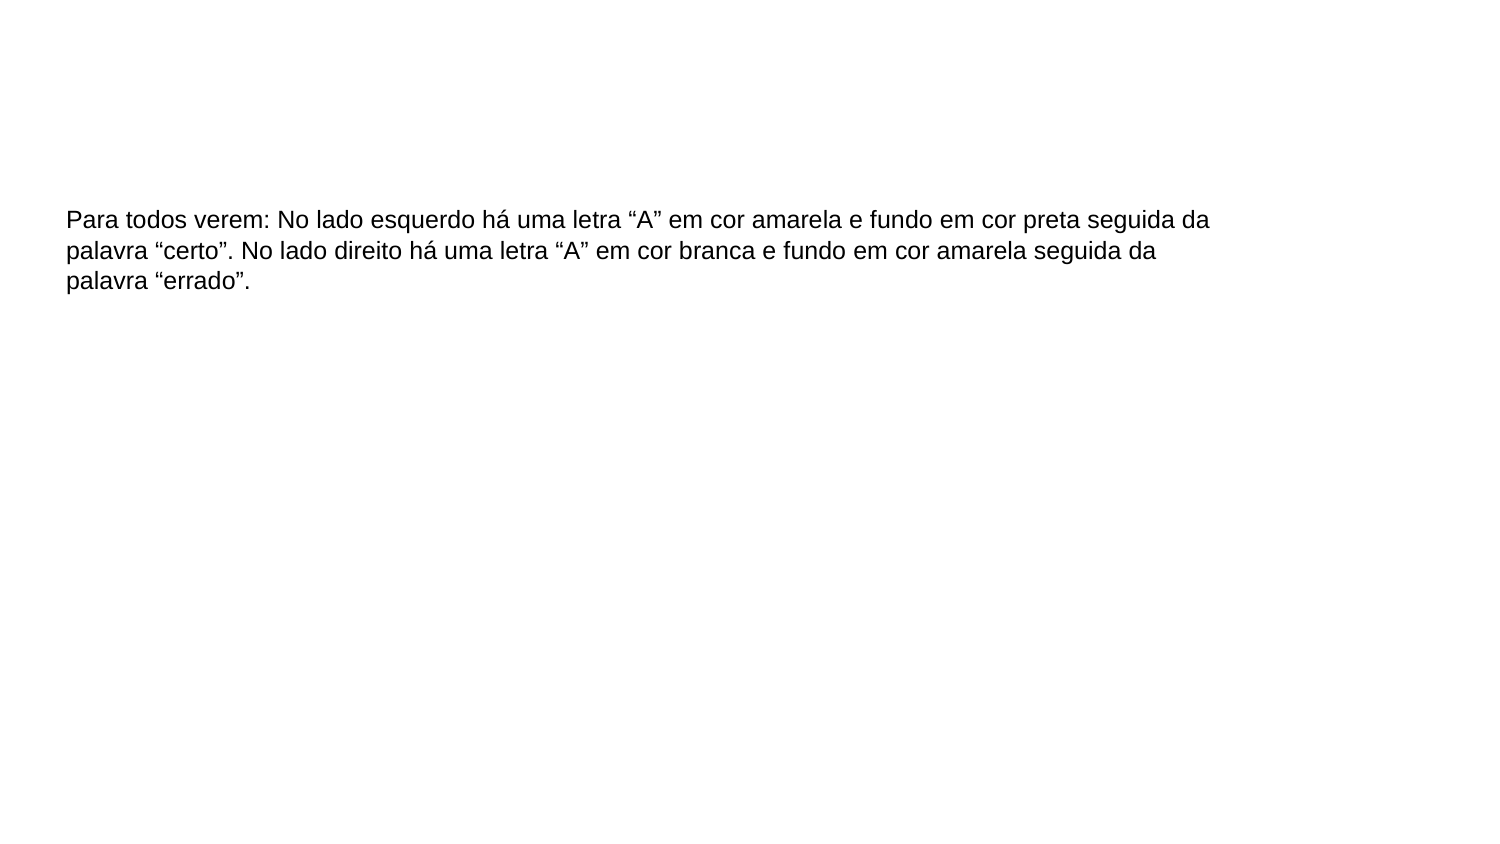

# Para todos verem: No lado esquerdo há uma letra “A” em cor amarela e fundo em cor preta seguida da palavra “certo”. No lado direito há uma letra “A” em cor branca e fundo em cor amarela seguida da palavra “errado”.